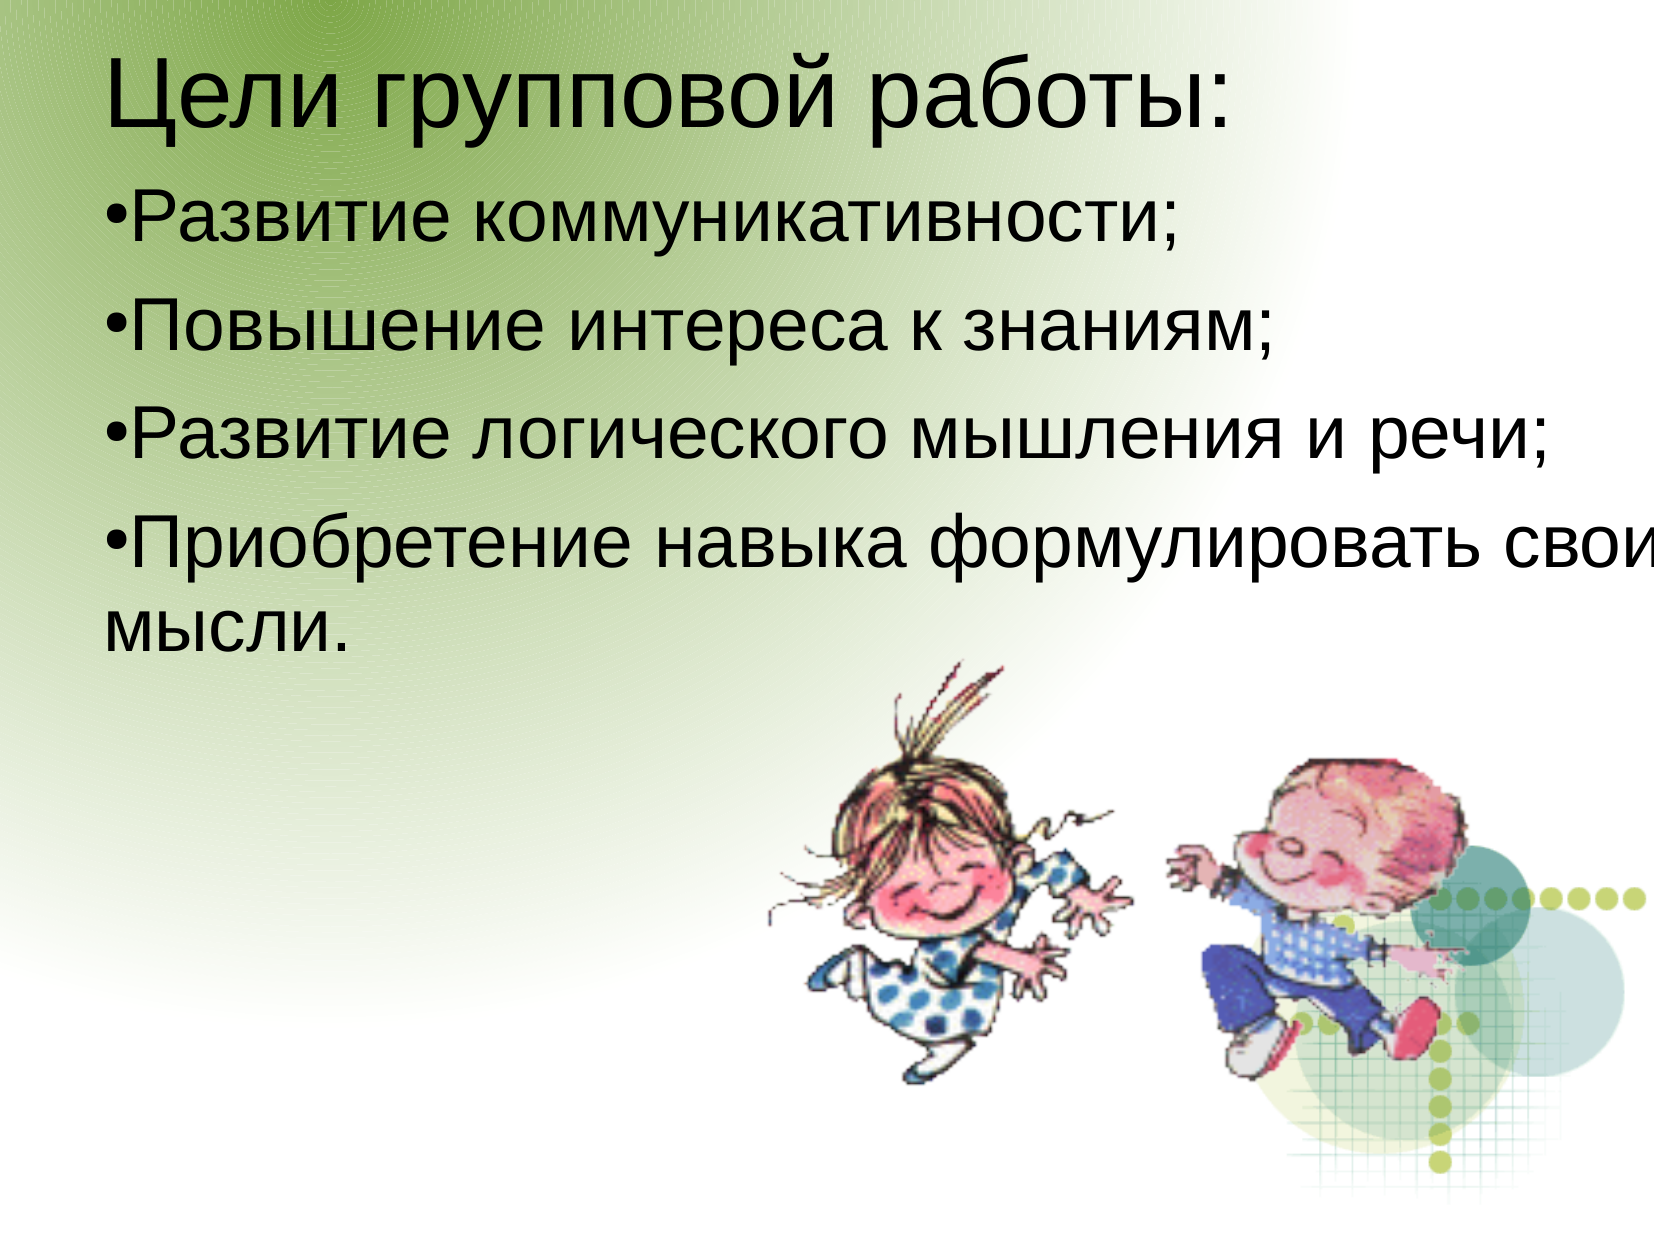

Цели групповой работы:
Развитие коммуникативности;
Повышение интереса к знаниям;
Развитие логического мышления и речи;
Приобретение навыка формулировать свои мысли.